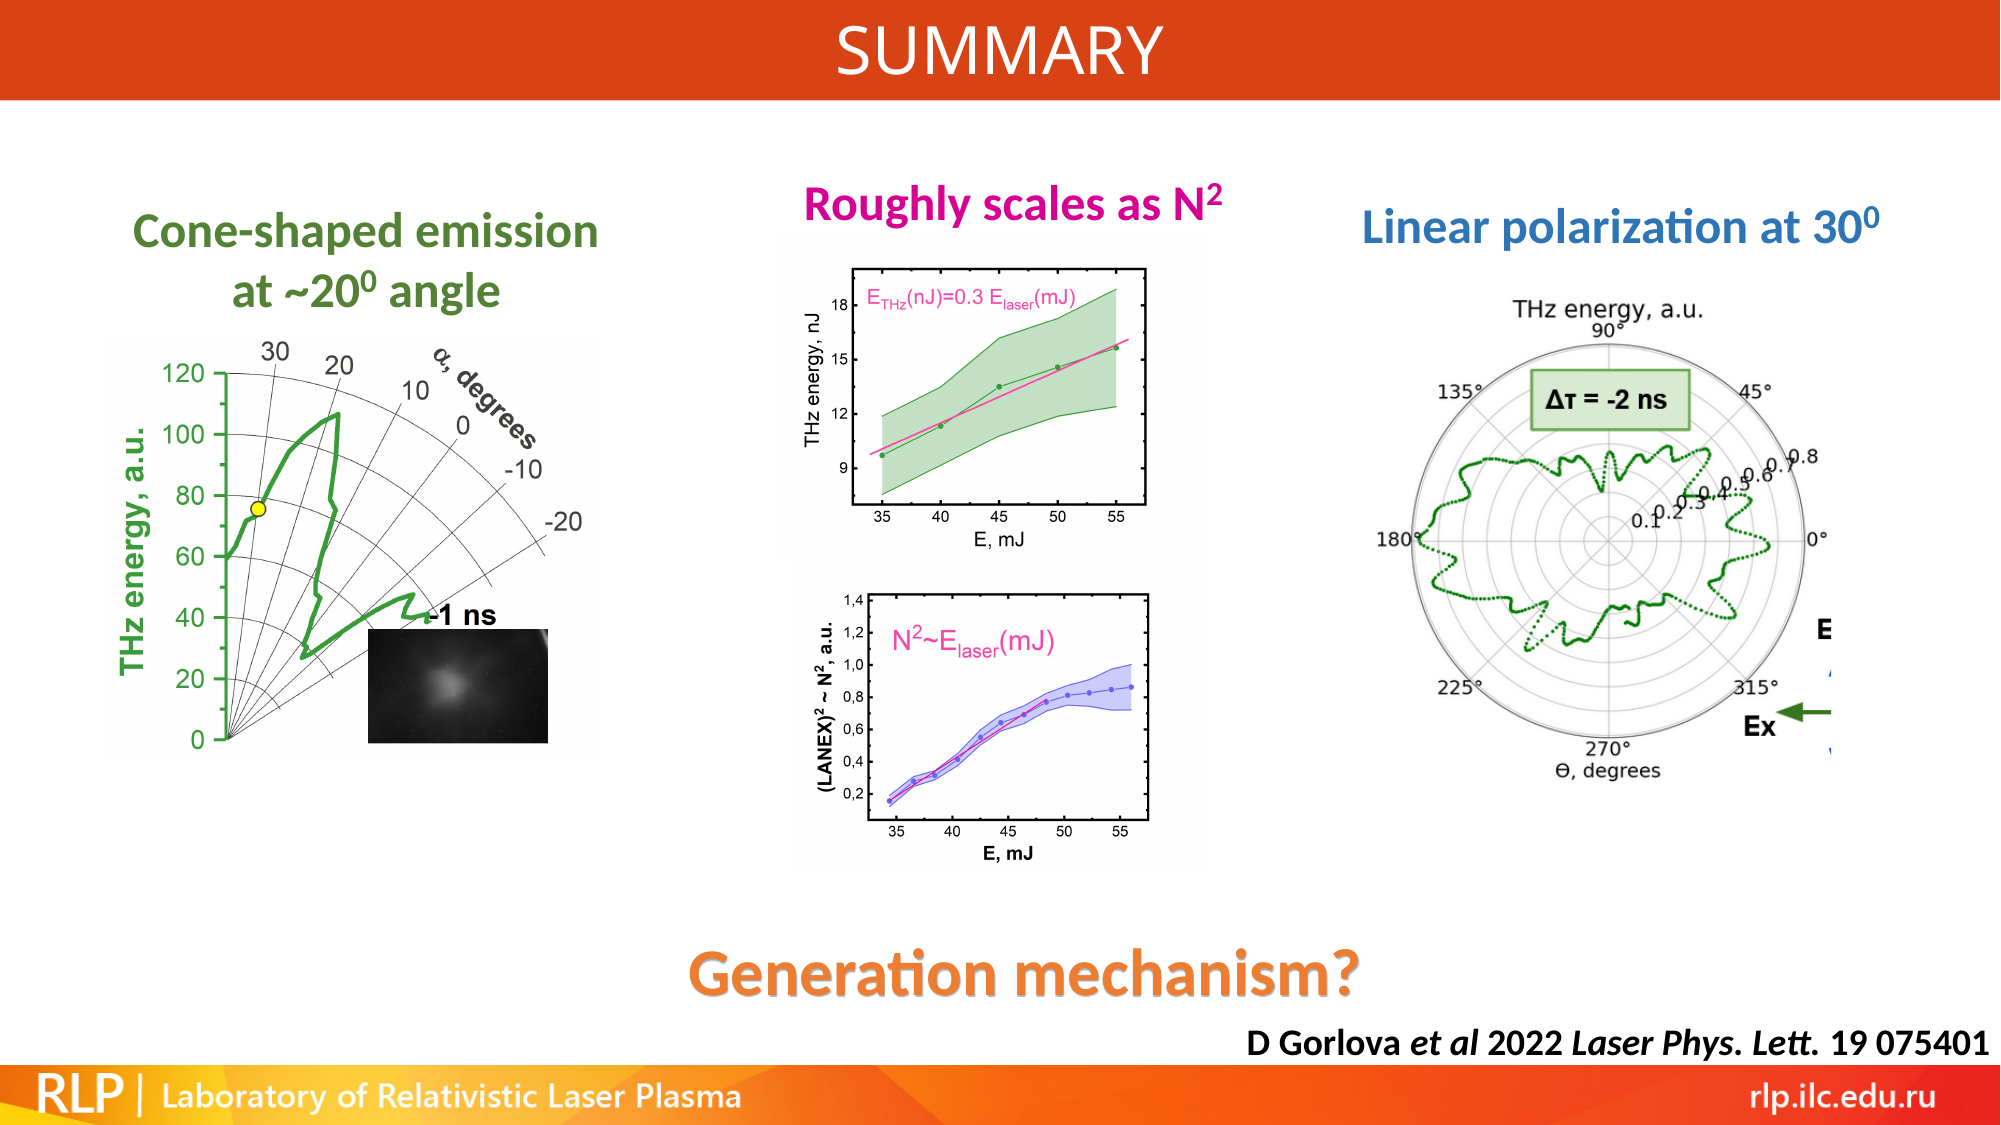

SUMMARY
Roughly scales as N2
Linear polarization at 300
Cone-shaped emission at ~200 angle
Generation mechanism?
D Gorlova et al 2022 Laser Phys. Lett. 19 075401